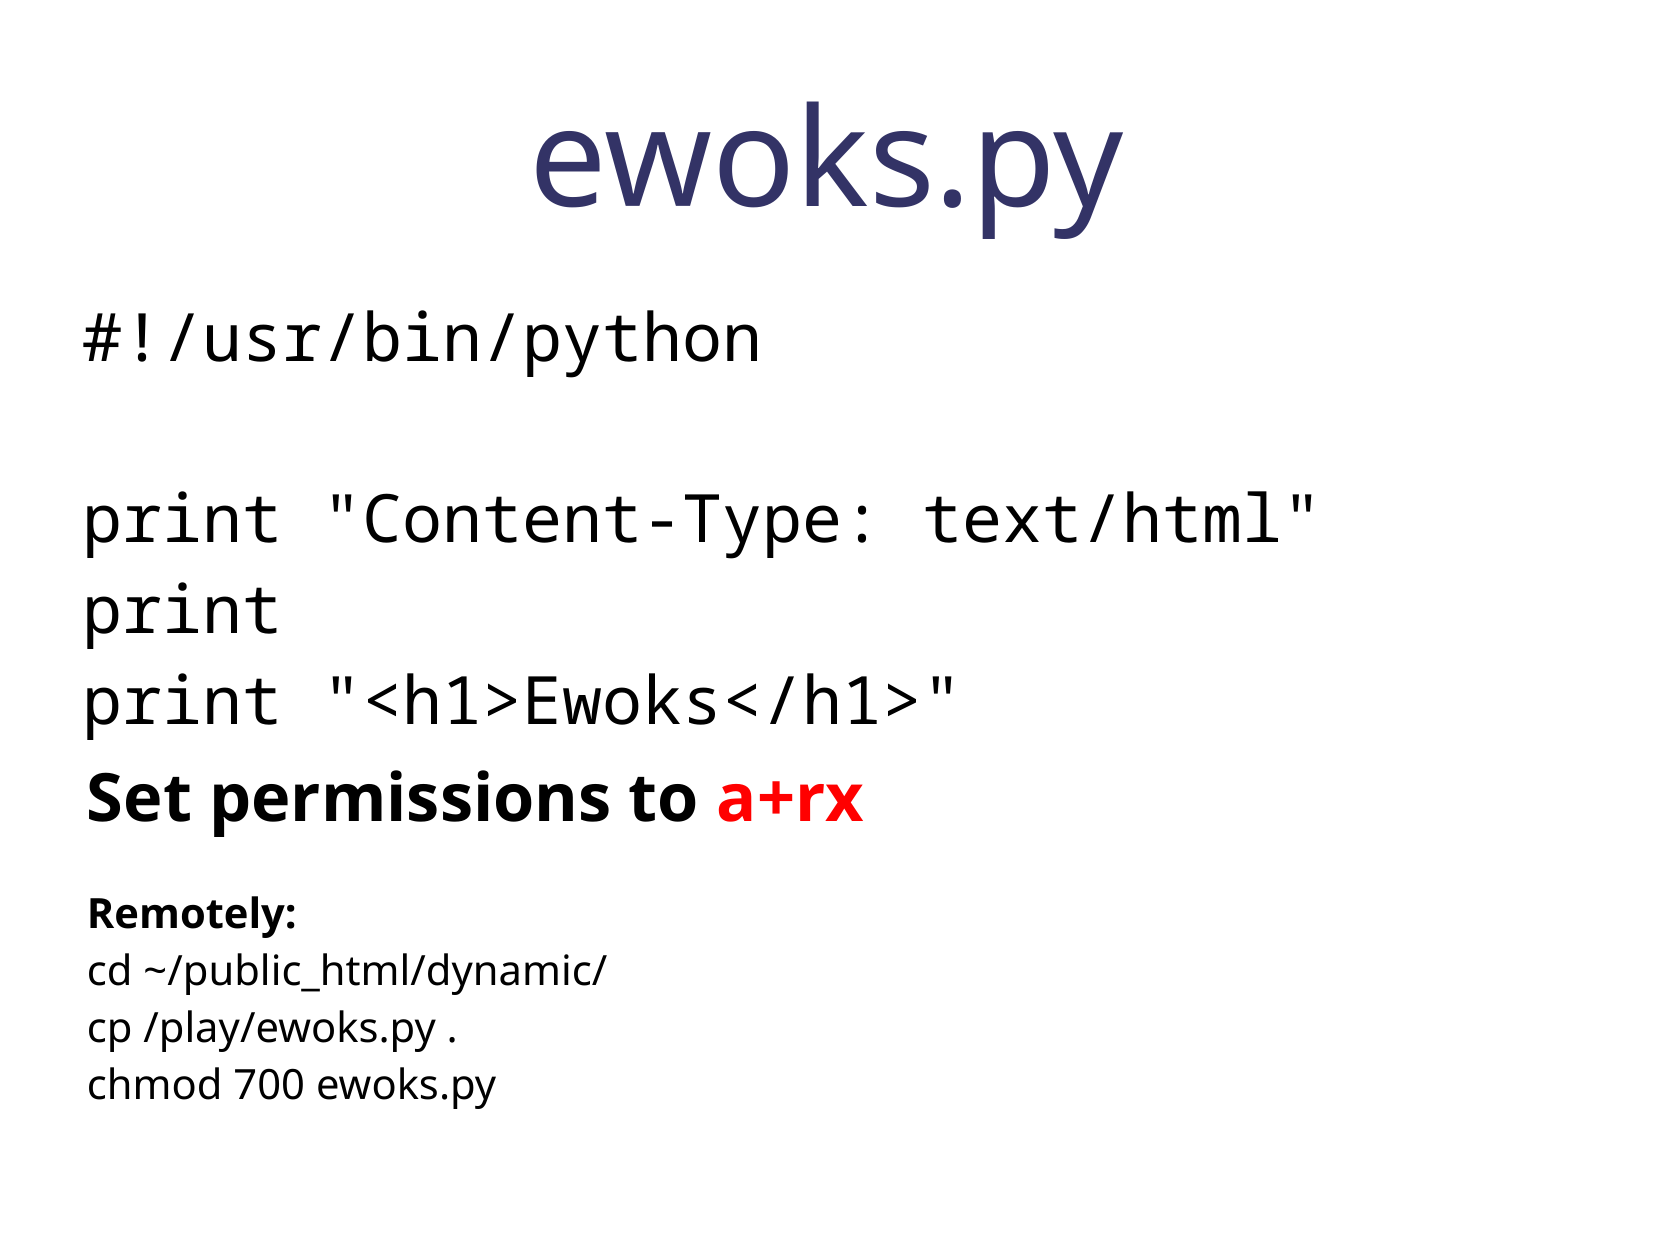

# ewoks.py
#!/usr/bin/python
print "Content-Type: text/html"
print
print "<h1>Ewoks</h1>"
Set permissions to a+rx
Remotely:
cd ~/public_html/dynamic/
cp /play/ewoks.py .
chmod 700 ewoks.py